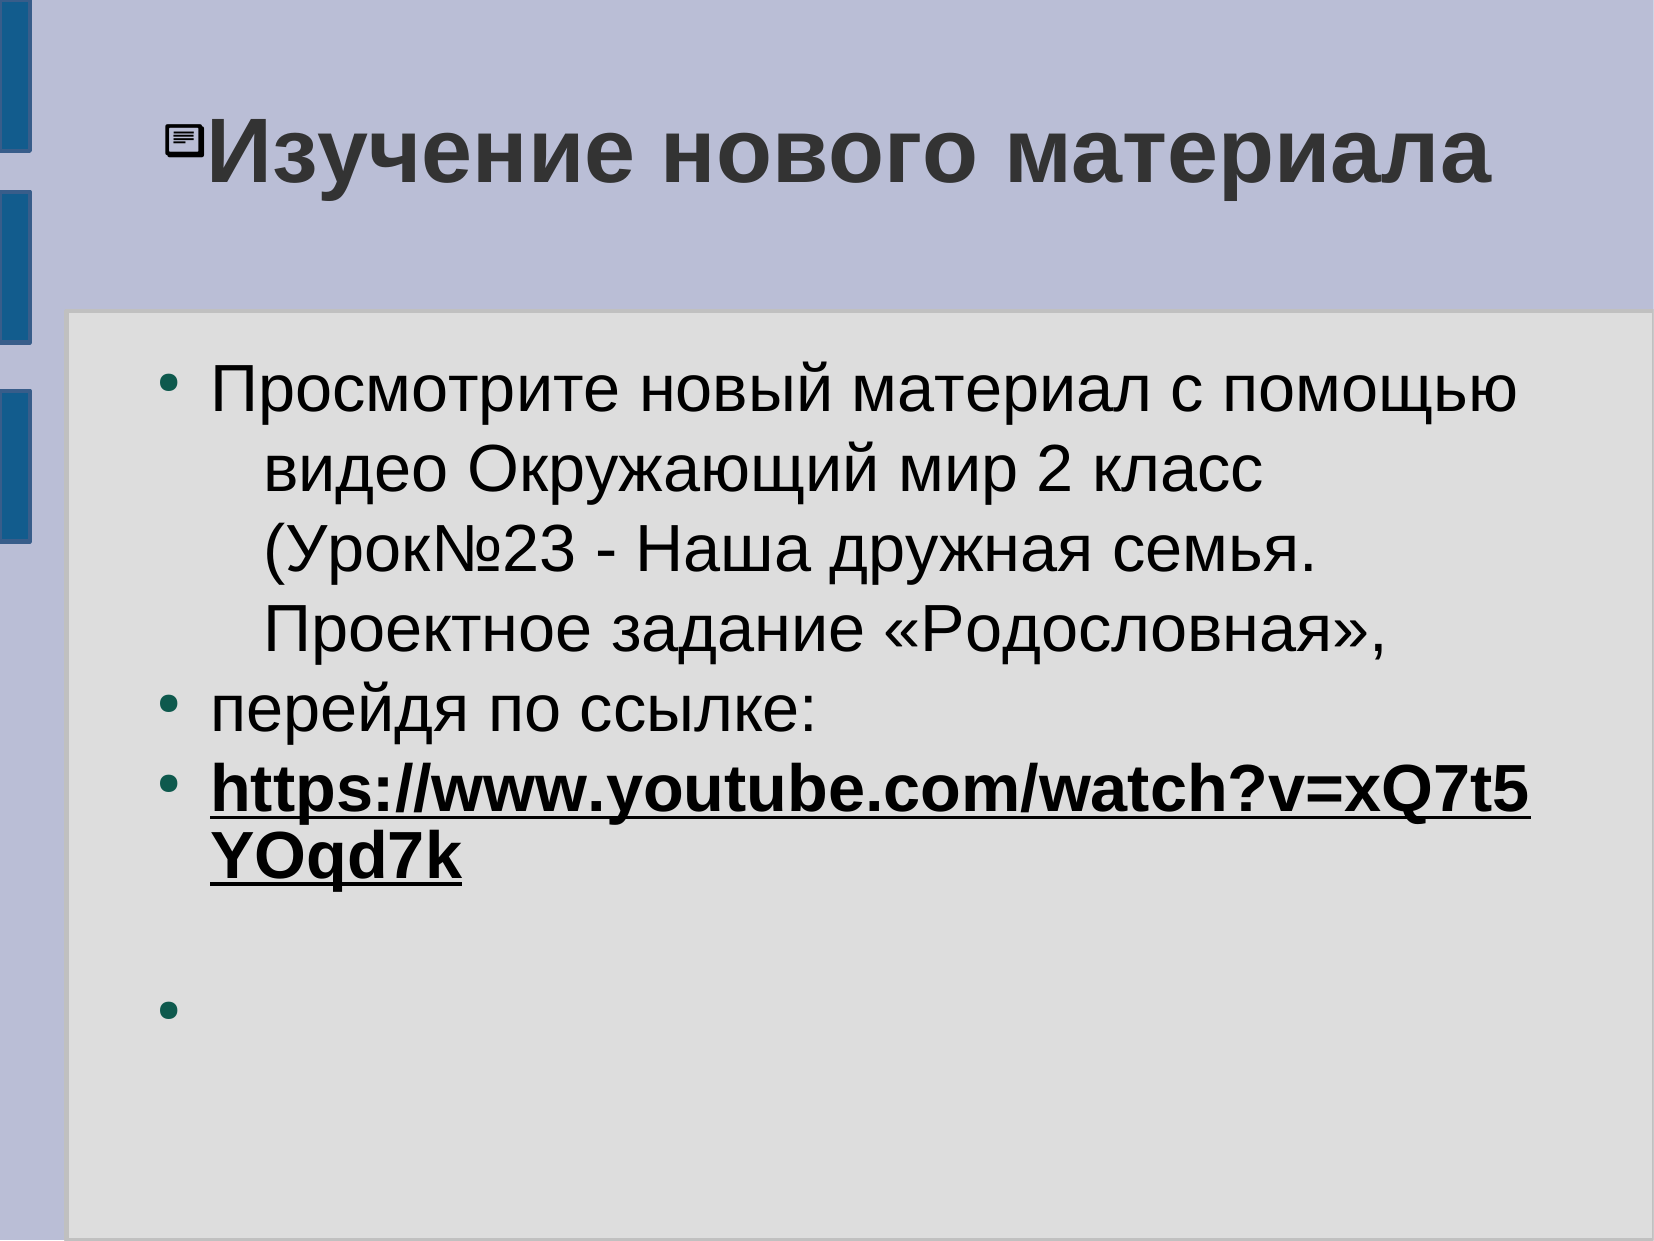

# Изучение нового материала
Просмотрите новый материал с помощью видео Окружающий мир 2 класс (Урок№23 - Наша дружная семья. Проектное задание «Родословная»,
перейдя по ссылке:
https://www.youtube.com/watch?v=xQ7t5YOqd7k